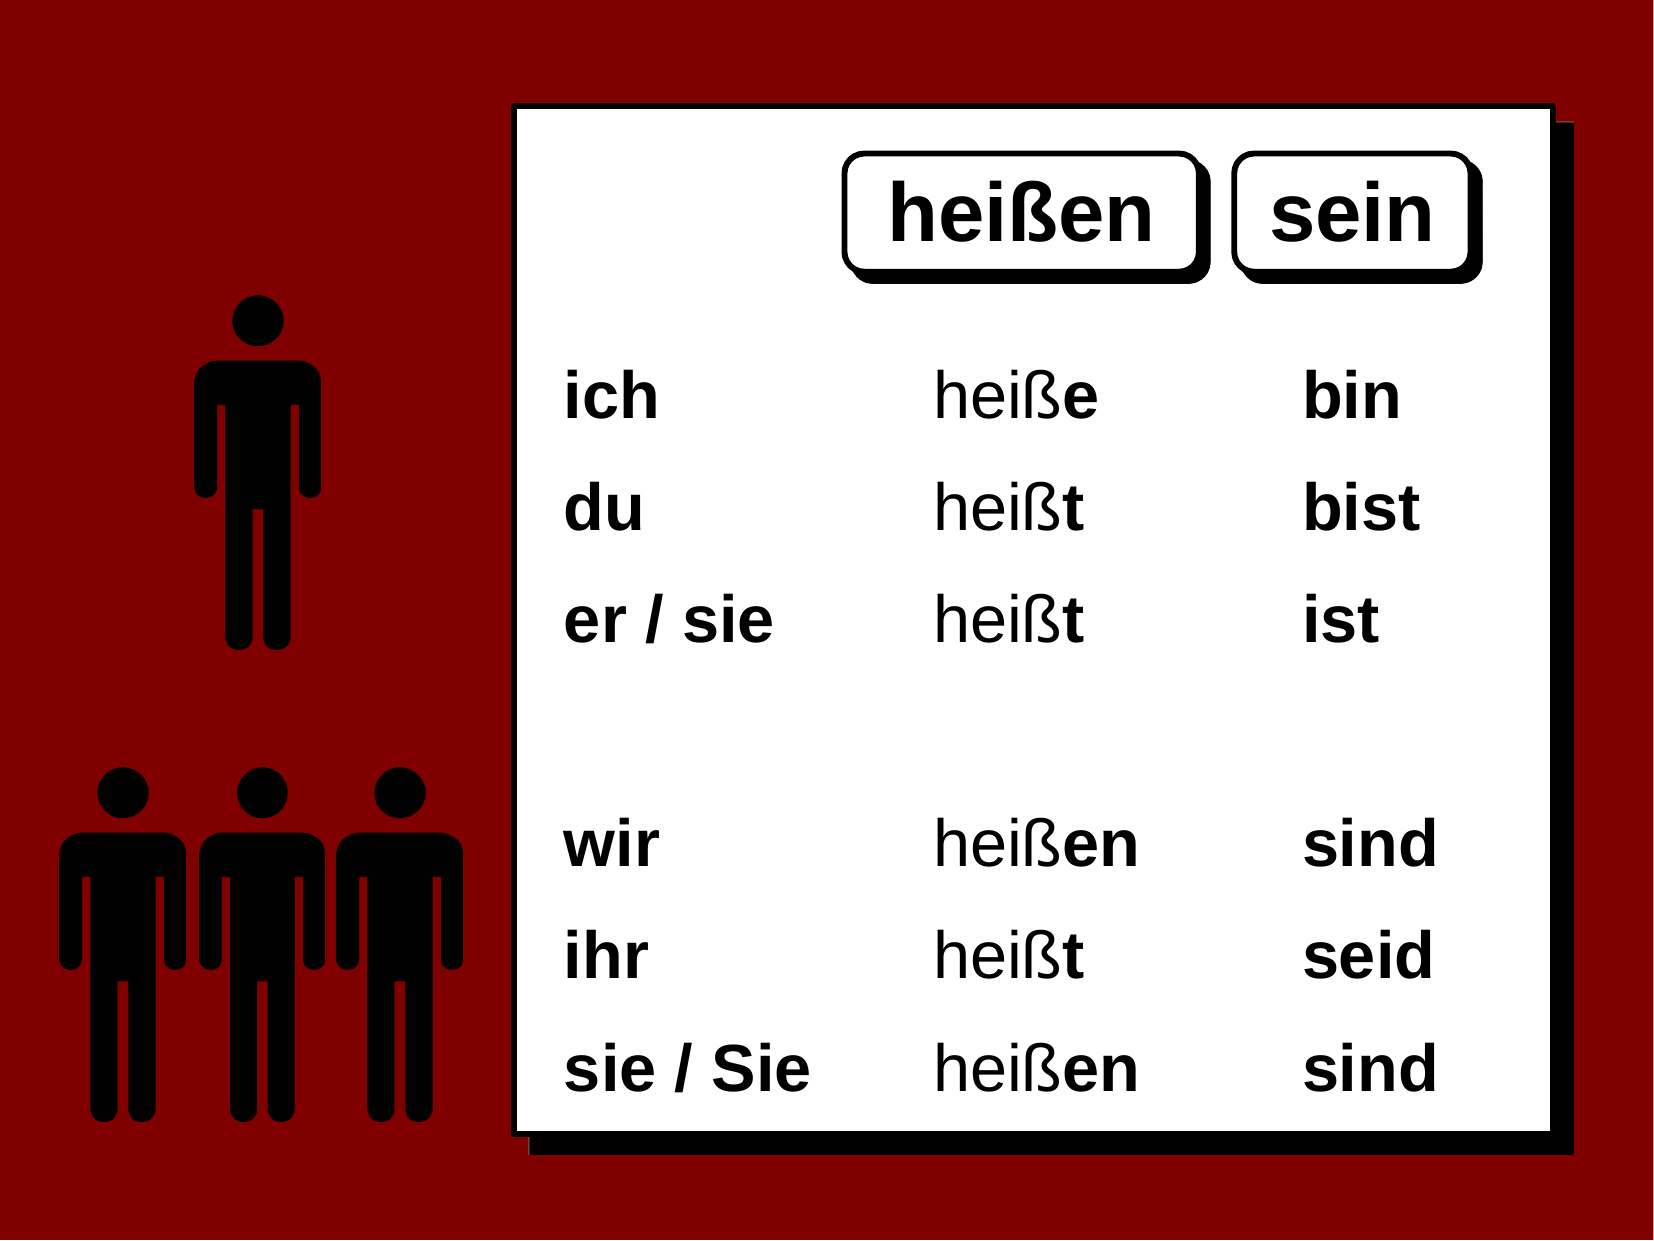

heißen
sein
ich				heiße			bin
du				heißt			bist
er / sie			heißt			ist
wir				heißen			sind
ihr				heißt			seid
sie / Sie		heißen			sind